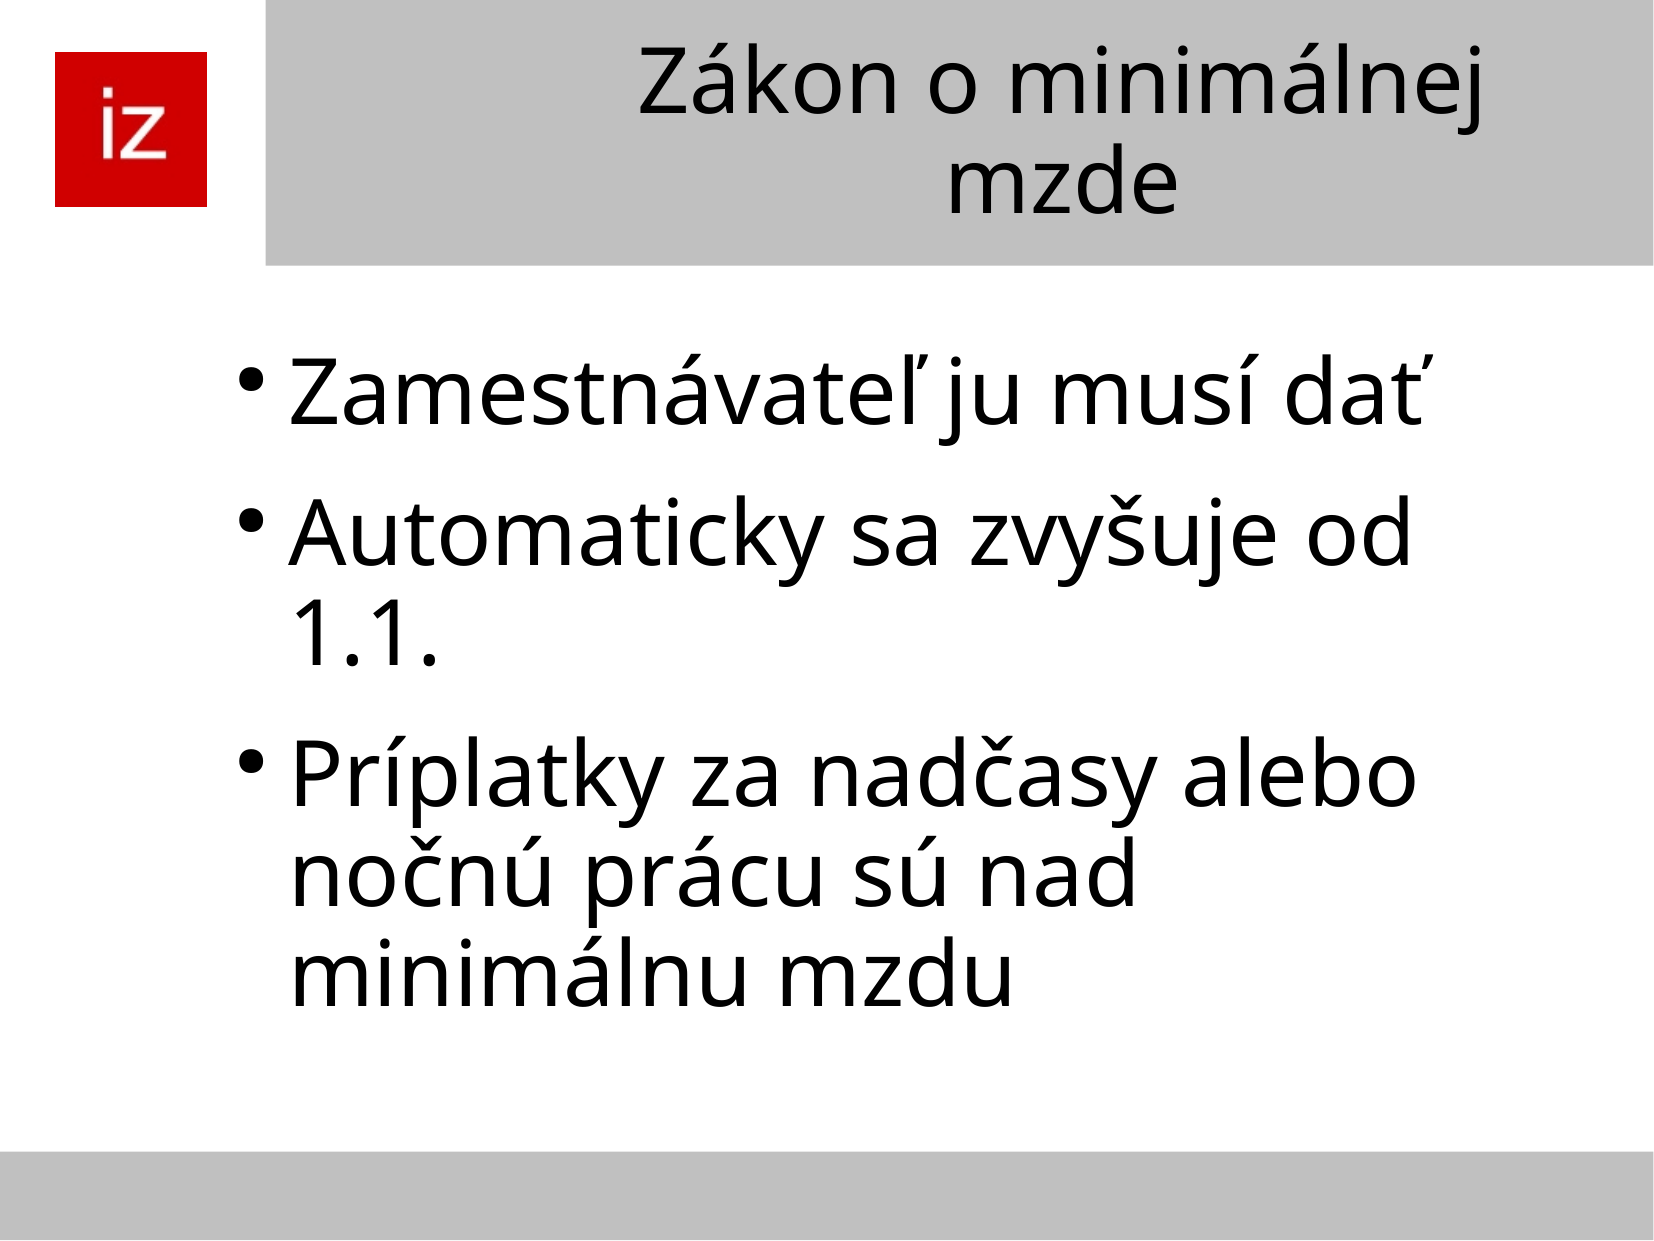

# Zákon o minimálnej mzde
Zamestnávateľ ju musí dať
Automaticky sa zvyšuje od 1.1.
Príplatky za nadčasy alebo nočnú prácu sú nad minimálnu mzdu